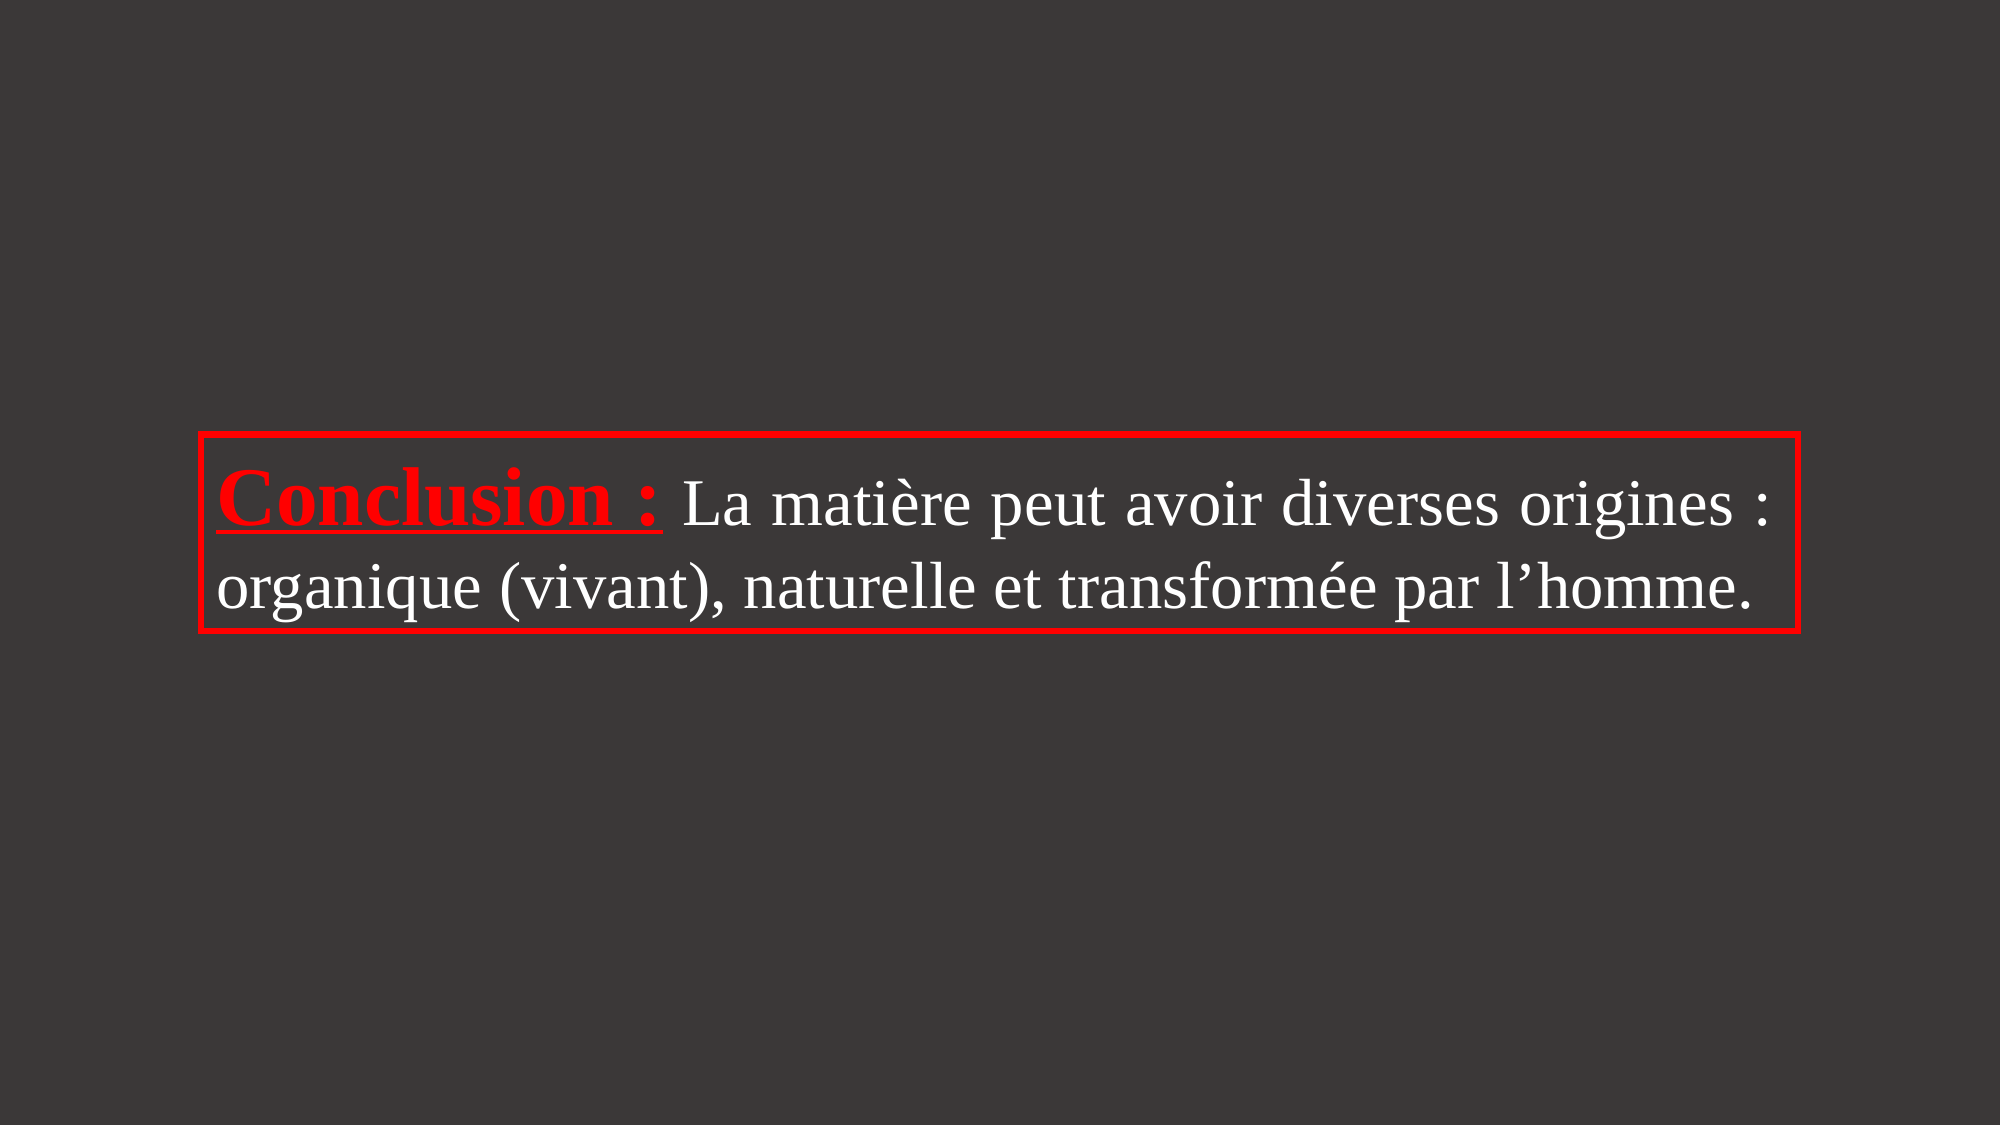

Conclusion : La matière peut avoir diverses origines : organique (vivant), naturelle et transformée par l’homme.